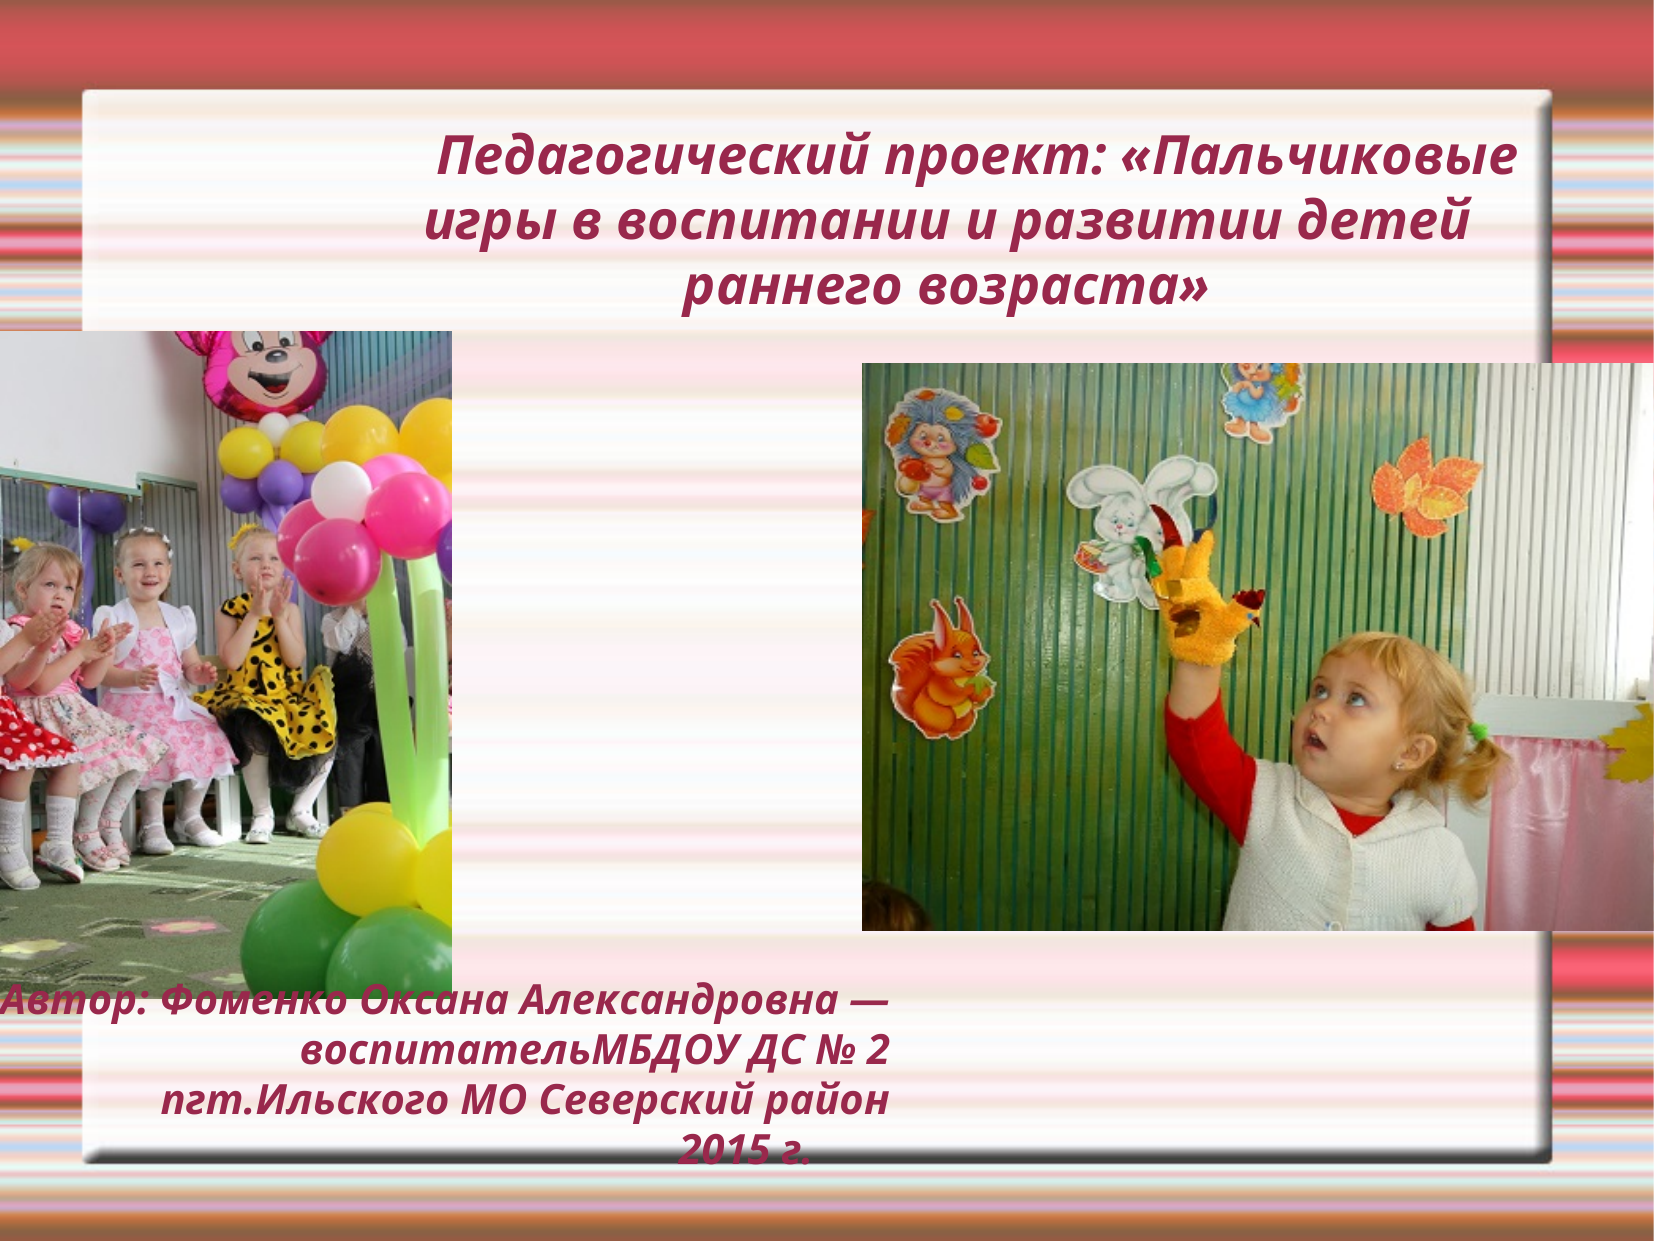

# Педагогический проект: «Пальчиковые игры в воспитании и развитии детей раннего возраста»
Автор: Фоменко Оксана Александровна —
воспитательМБДОУ ДС № 2
 пгт.Ильского МО Северский район
 2015 г.